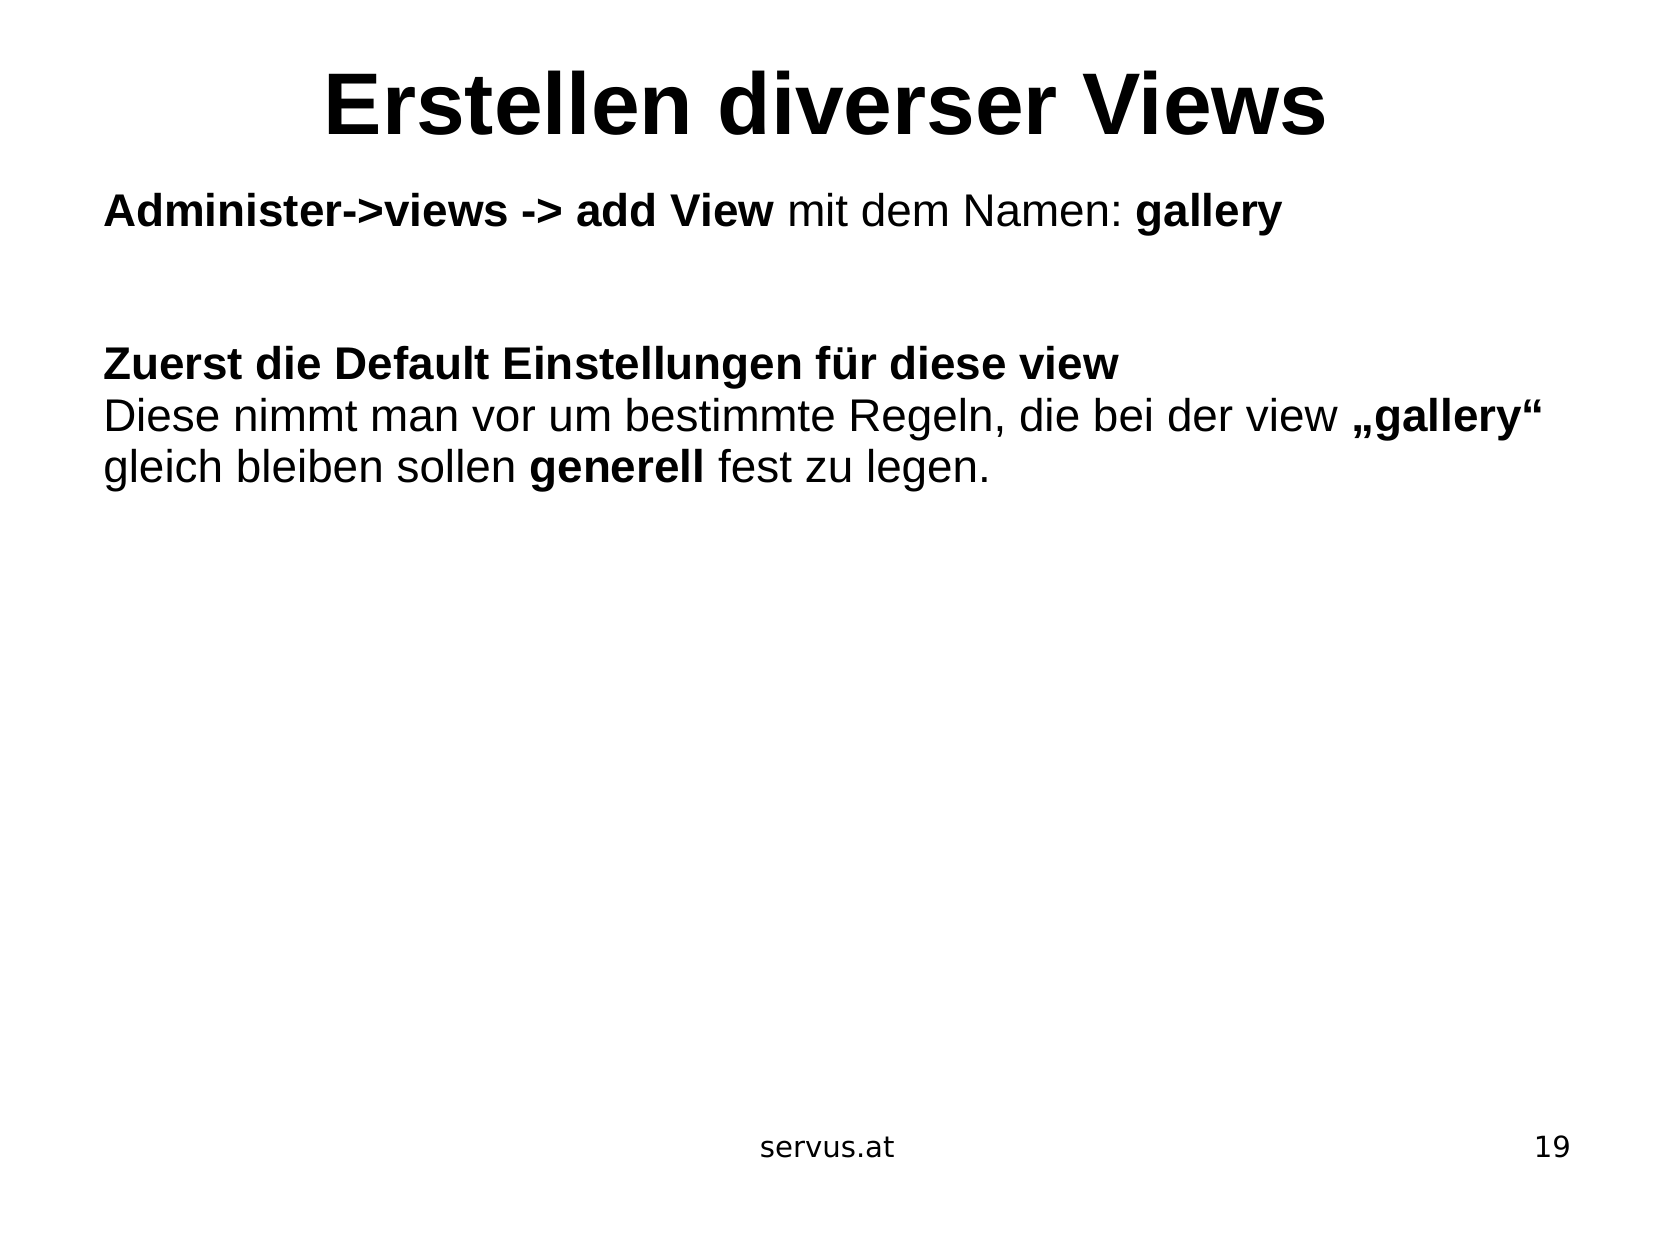

# Erstellen diverser Views
Administer->views -> add View mit dem Namen: gallery
Zuerst die Default Einstellungen für diese view
Diese nimmt man vor um bestimmte Regeln, die bei der view „gallery“ gleich bleiben sollen generell fest zu legen.
servus.at
19